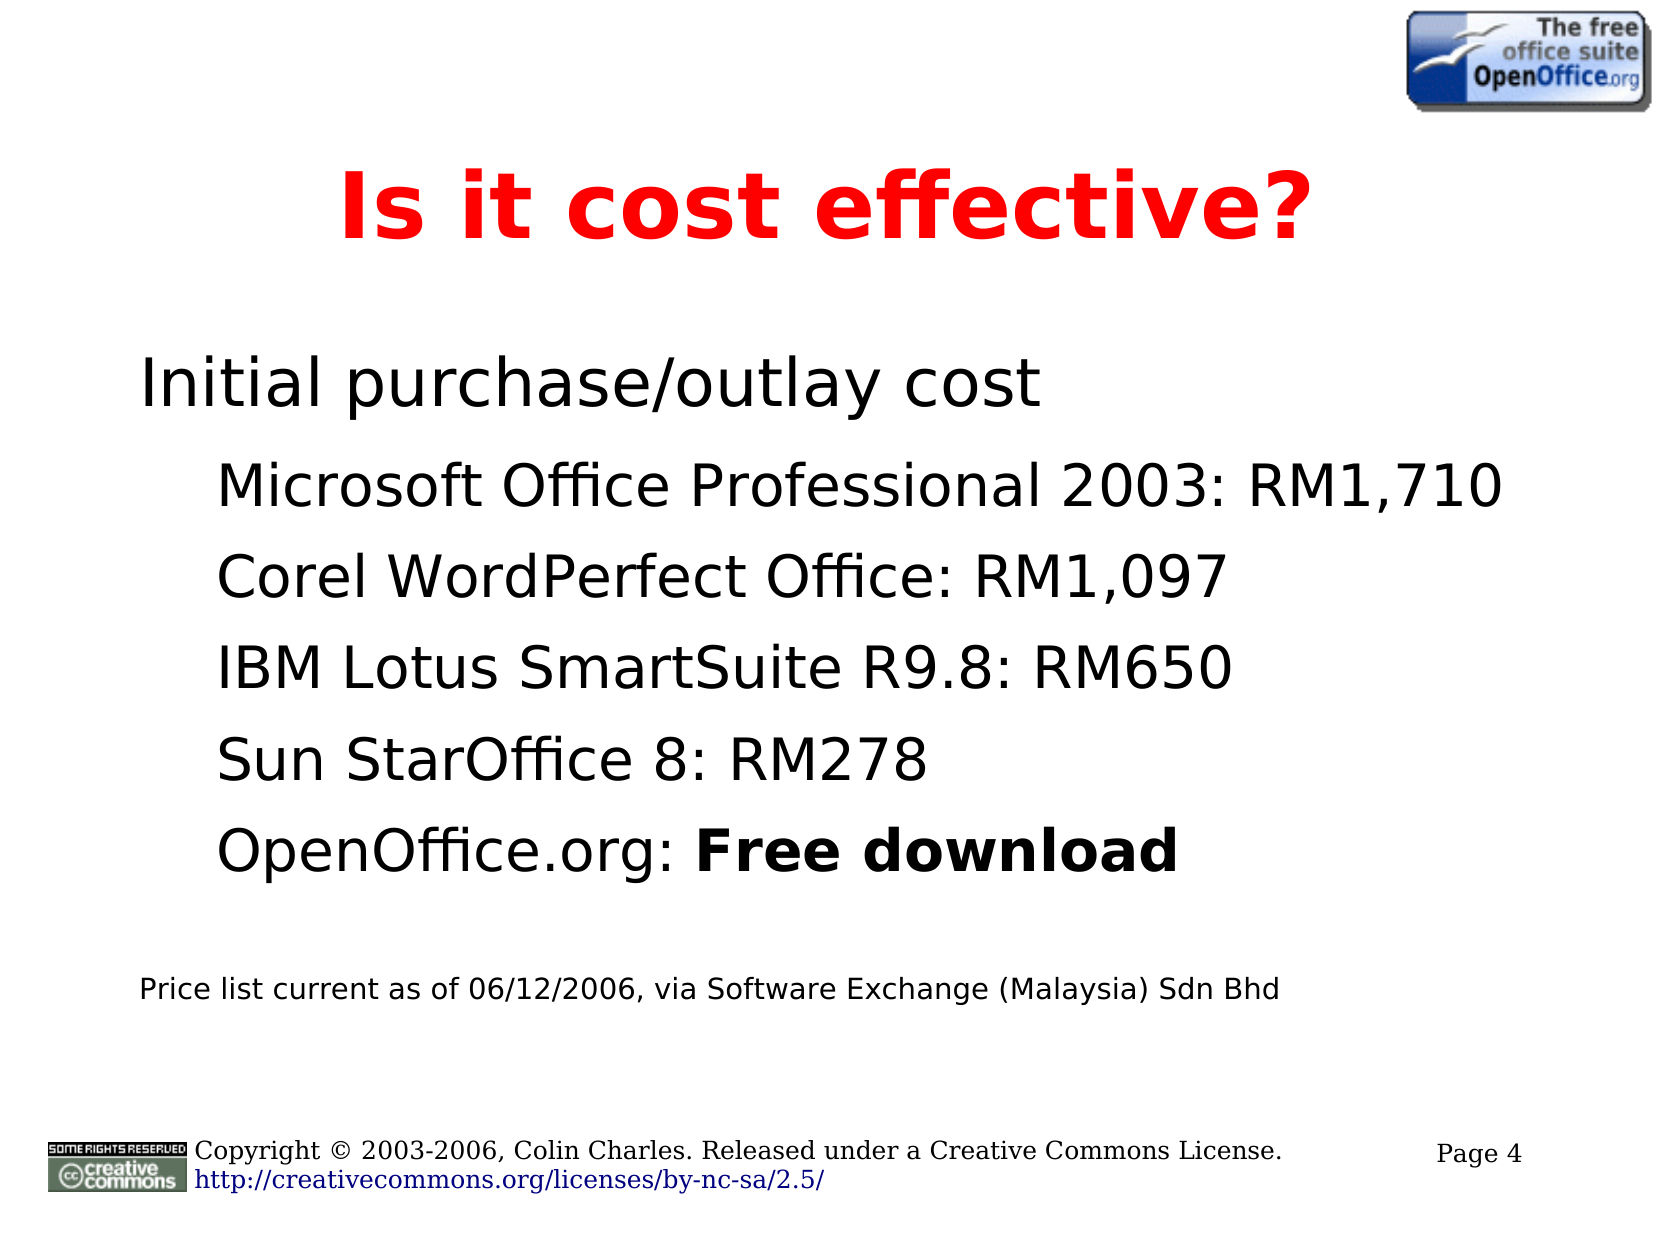

# Is it cost effective?
Initial purchase/outlay cost
Microsoft Office Professional 2003: RM1,710
Corel WordPerfect Office: RM1,097
IBM Lotus SmartSuite R9.8: RM650
Sun StarOffice 8: RM278
OpenOffice.org: Free download
Price list current as of 06/12/2006, via Software Exchange (Malaysia) Sdn Bhd